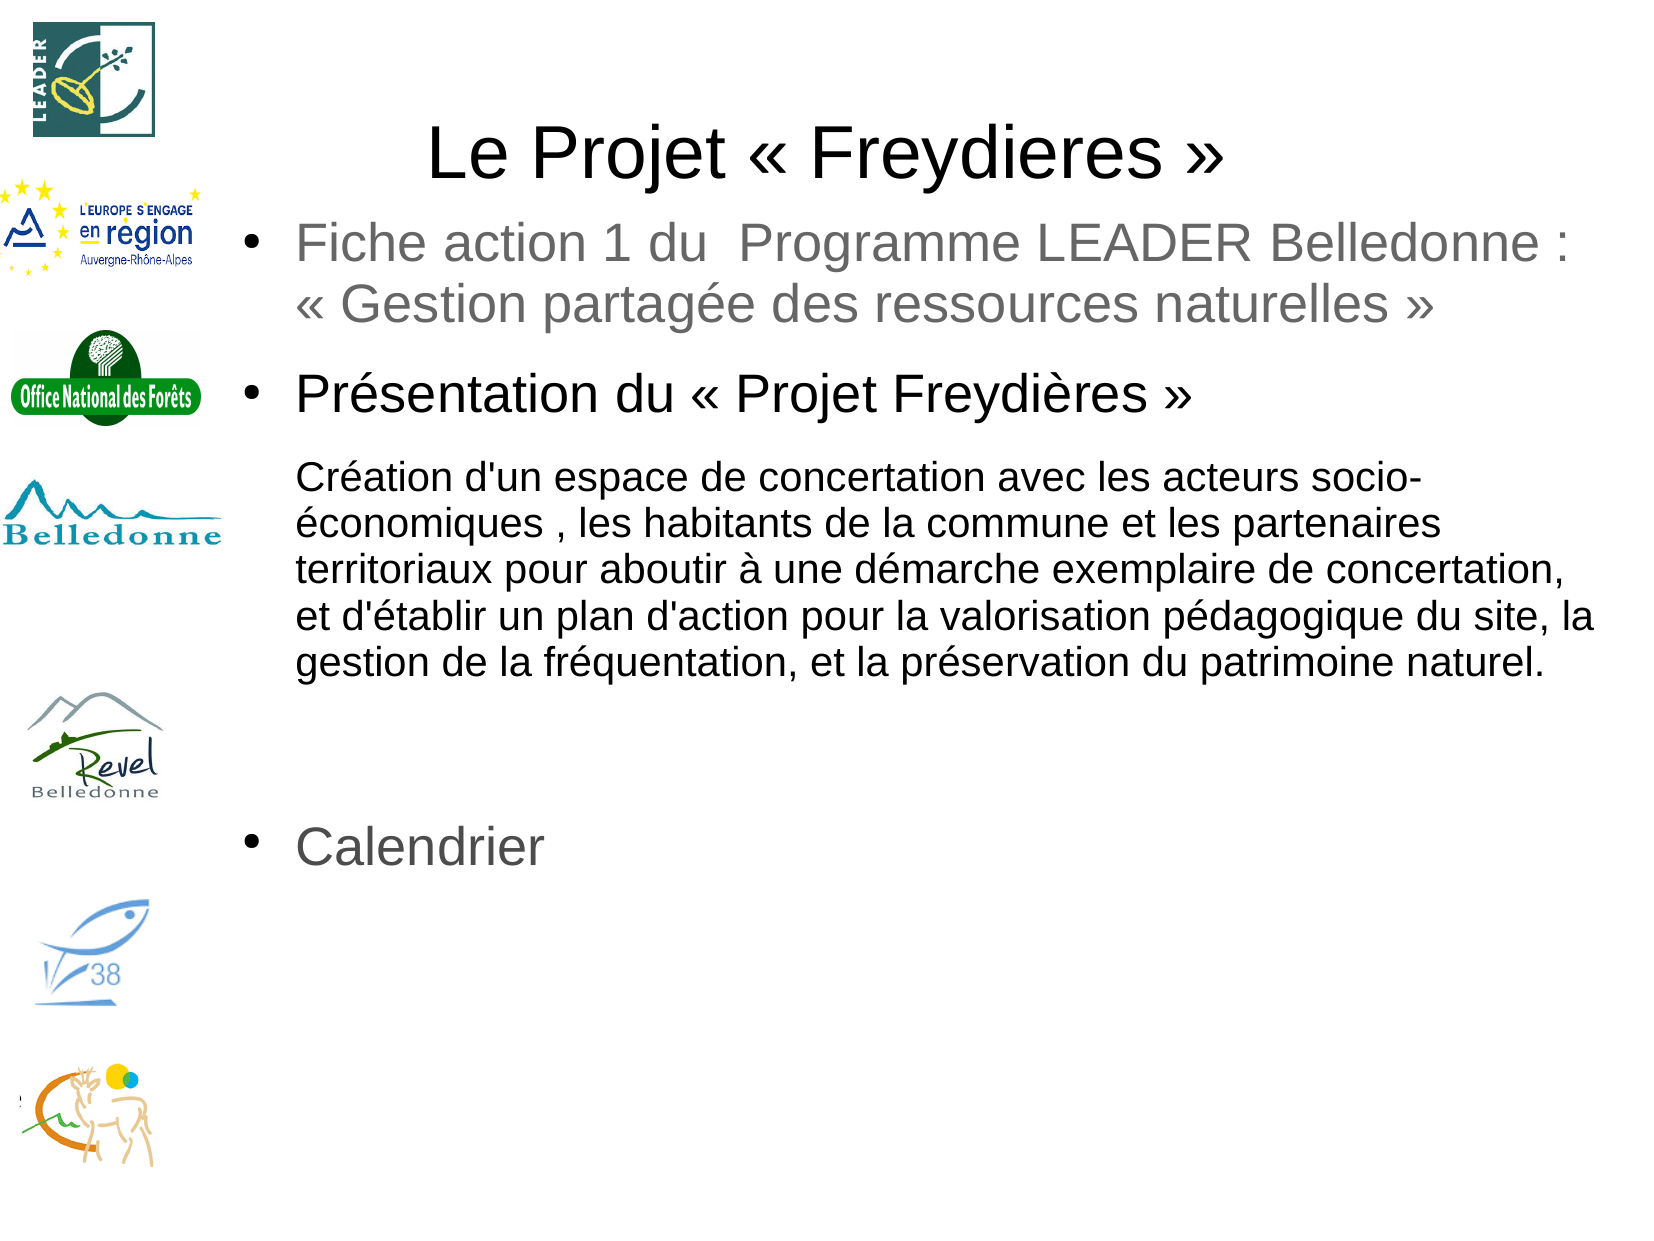

# Le Projet « Freydieres »
Fiche action 1 du  Programme LEADER Belledonne : « Gestion partagée des ressources naturelles »
Présentation du « Projet Freydières »
Création d'un espace de concertation avec les acteurs socio-économiques , les habitants de la commune et les partenaires territoriaux pour aboutir à une démarche exemplaire de concertation, et d'établir un plan d'action pour la valorisation pédagogique du site, la gestion de la fréquentation, et la préservation du patrimoine naturel.
Calendrier